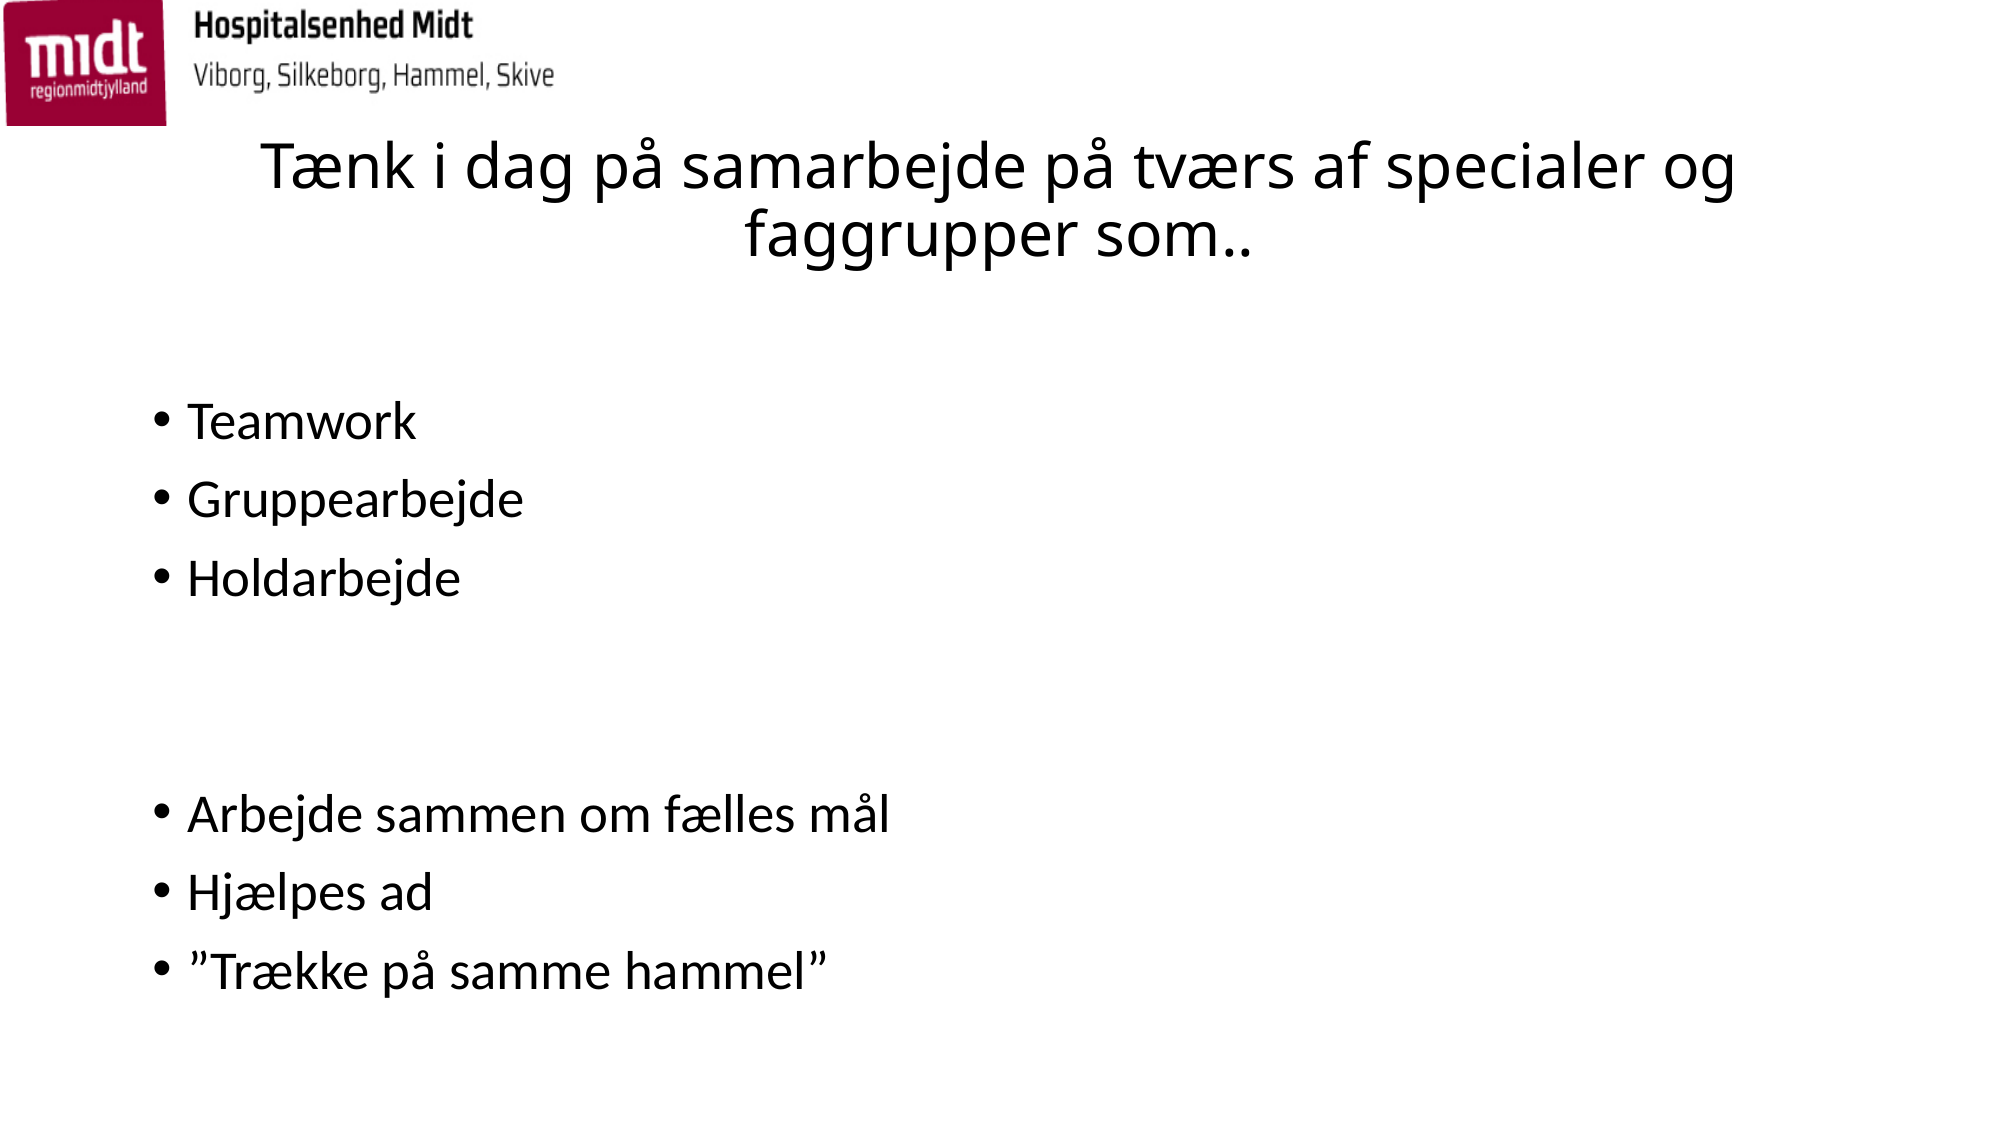

# Tænk i dag på samarbejde på tværs af specialer og faggrupper som..
Teamwork
Gruppearbejde
Holdarbejde
Arbejde sammen om fælles mål
Hjælpes ad
”Trække på samme hammel”